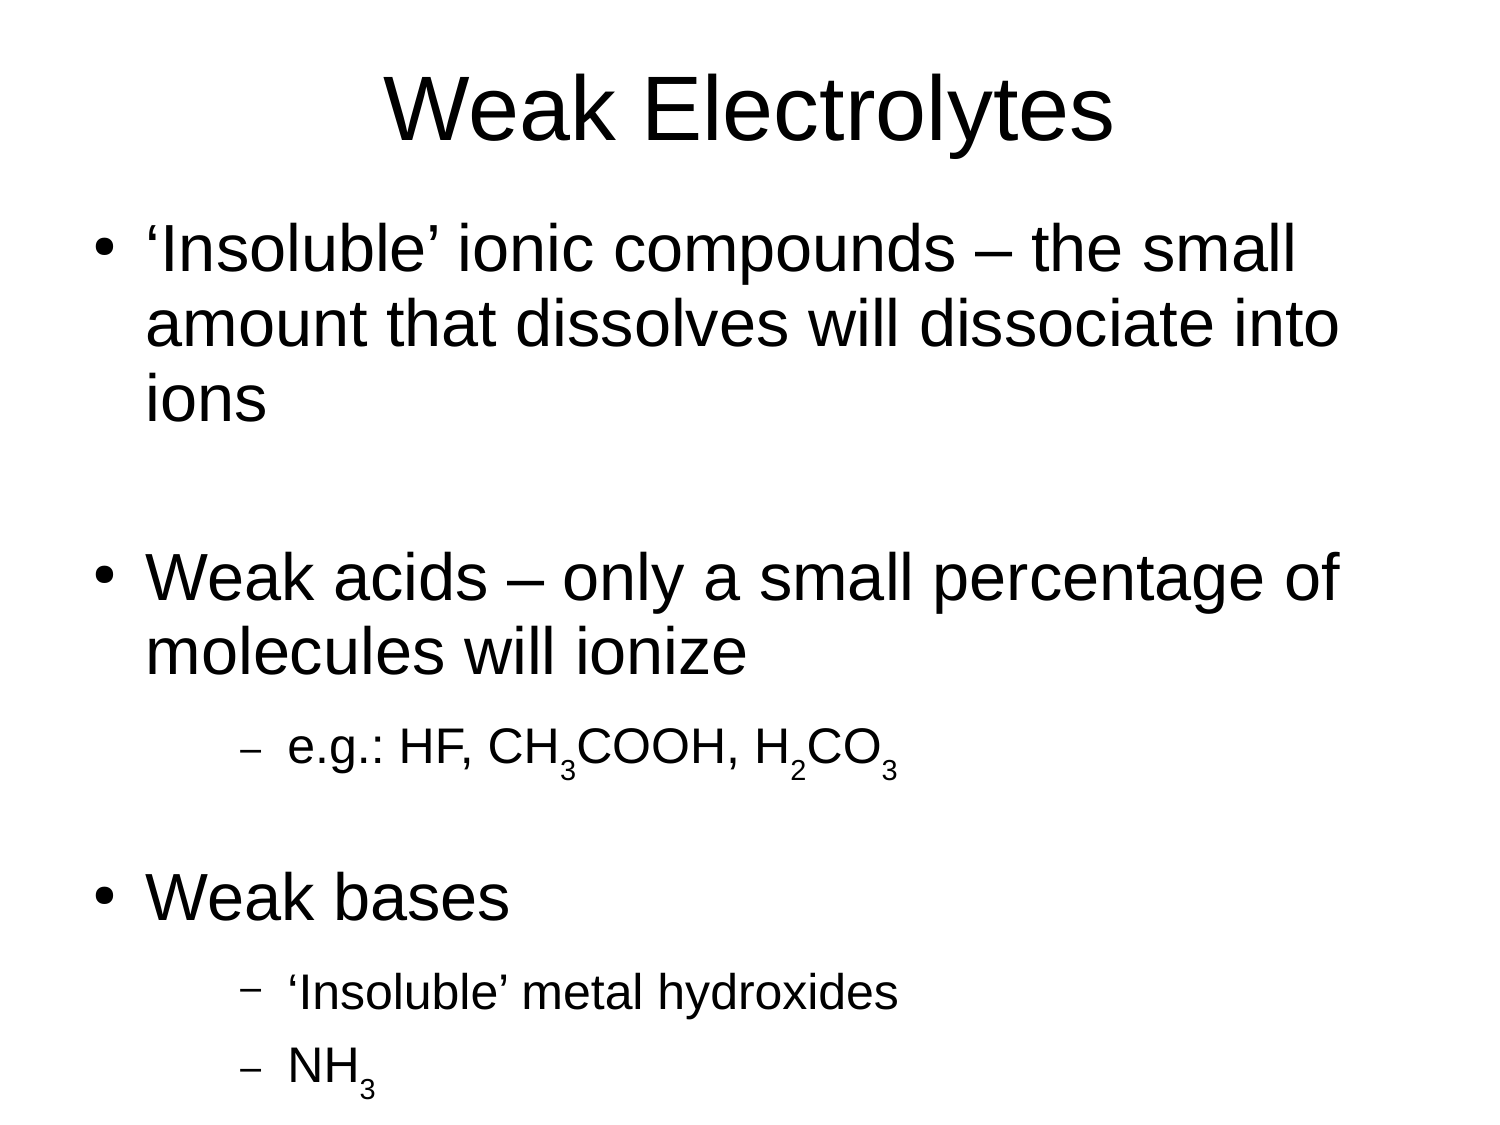

# Weak Electrolytes
‘Insoluble’ ionic compounds – the small amount that dissolves will dissociate into ions
Weak acids – only a small percentage of molecules will ionize
e.g.: HF, CH3COOH, H2CO3
Weak bases
‘Insoluble’ metal hydroxides
NH3